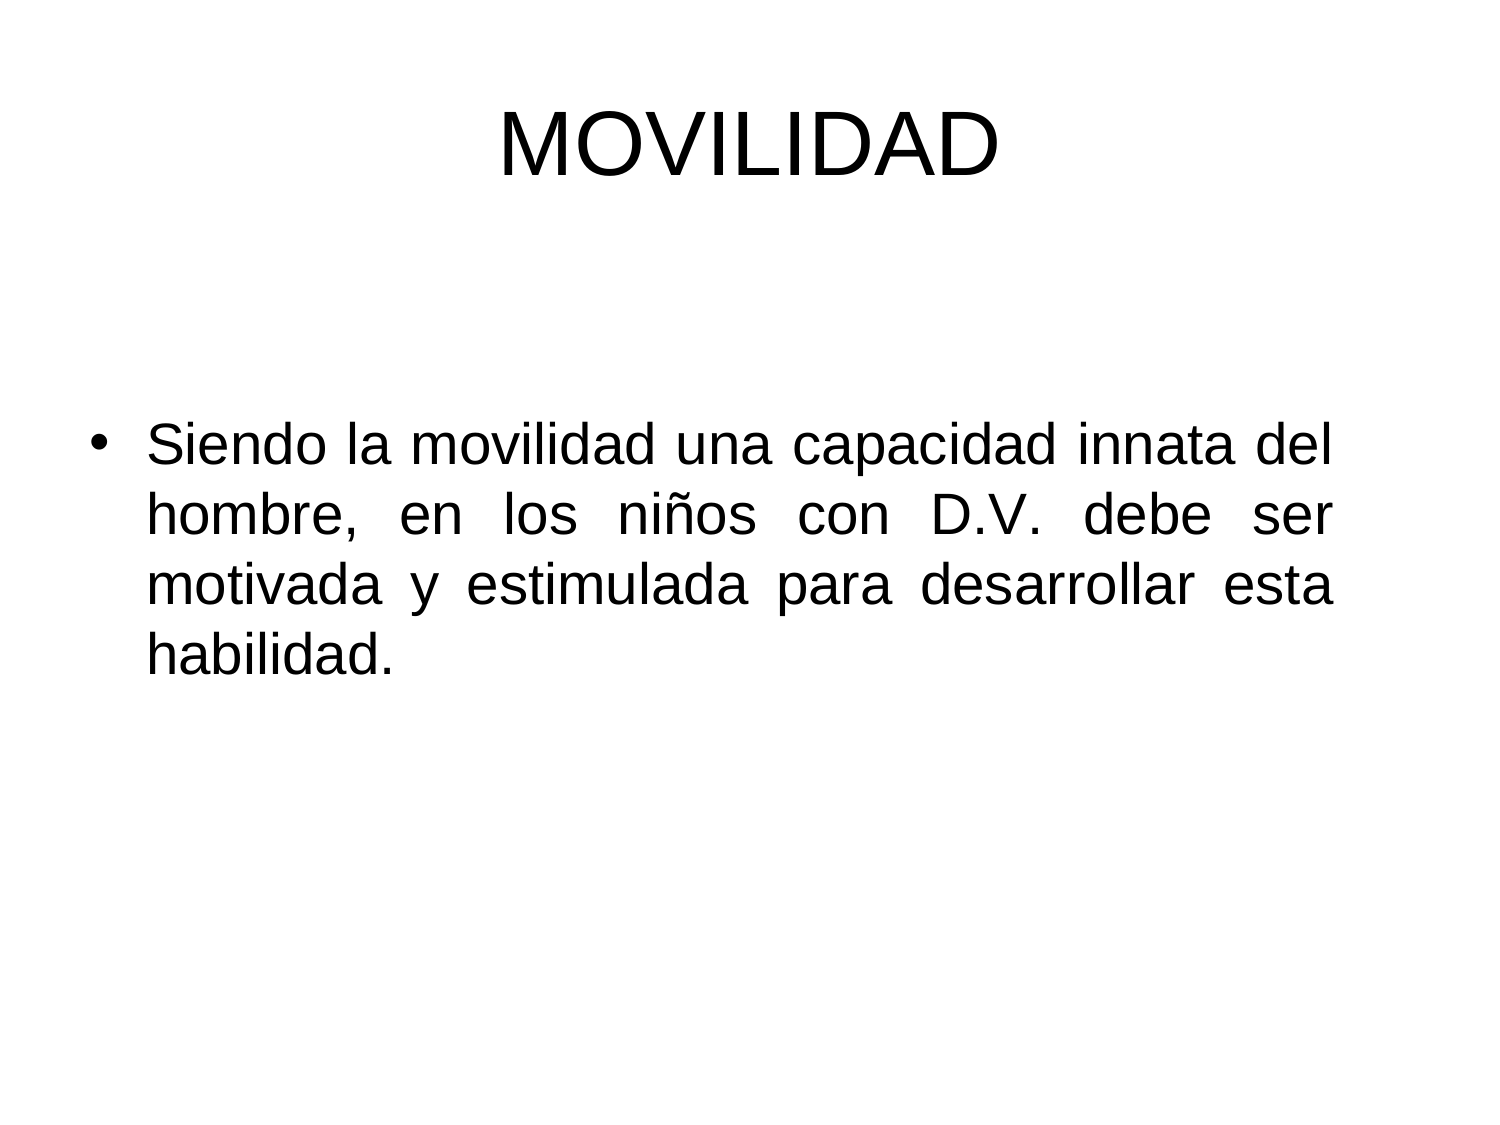

# MOVILIDAD
Siendo la movilidad una capacidad innata del hombre, en los niños con D.V. debe ser motivada y estimulada para desarrollar esta habilidad.
Siendo la movilidad una capacidad innata del hombre, en los niños con D.V. debe ser motivada y estimulada para
 desarrollar esta habilidad.